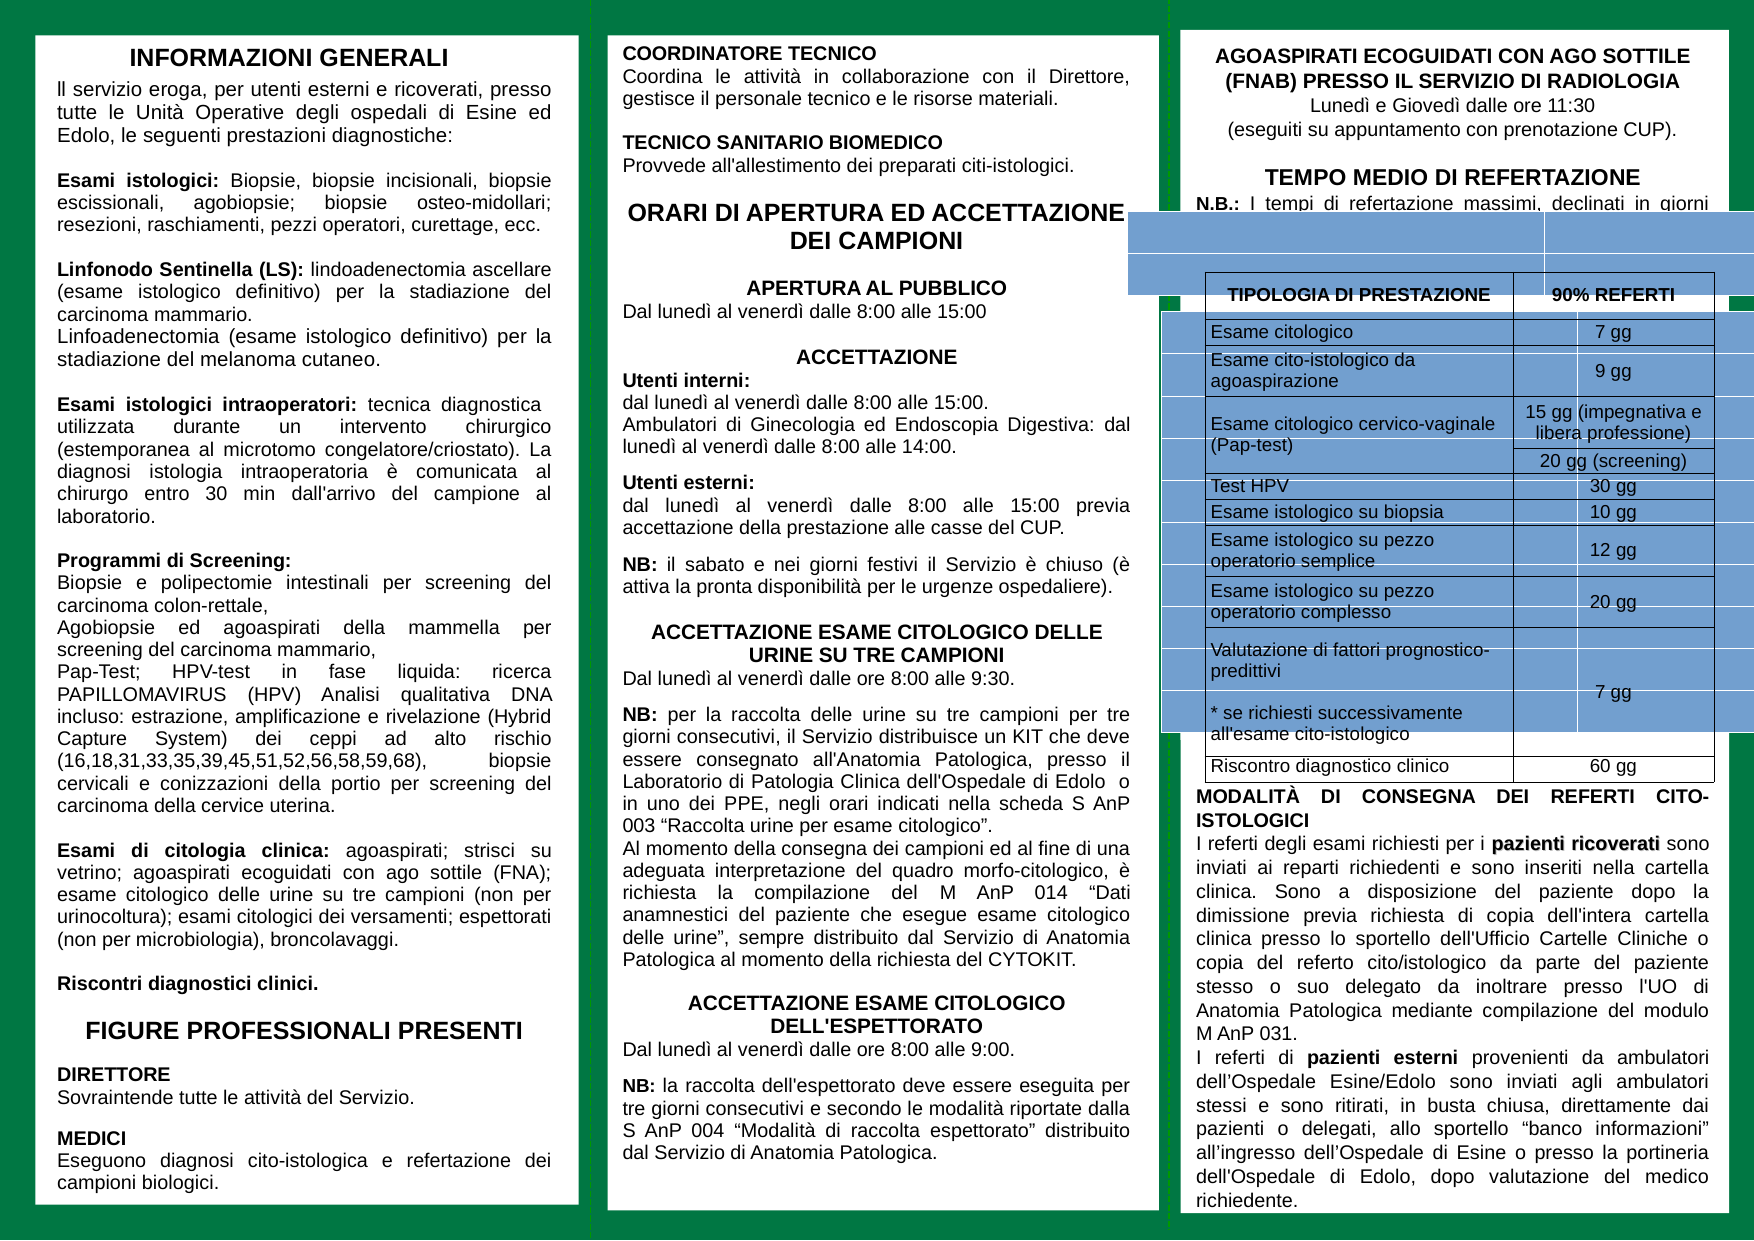

INFORMAZIONI GENERALI
COORDINATORE TECNICO
Coordina le attività in collaborazione con il Direttore, gestisce il personale tecnico e le risorse materiali.
TECNICO SANITARIO BIOMEDICO
Provvede all'allestimento dei preparati citi-istologici.
ORARI DI APERTURA ED ACCETTAZIONE DEI CAMPIONI
APERTURA AL PUBBLICO
Dal lunedì al venerdì dalle 8:00 alle 15:00
ACCETTAZIONE
Utenti interni:
dal lunedì al venerdì dalle 8:00 alle 15:00.
Ambulatori di Ginecologia ed Endoscopia Digestiva: dal lunedì al venerdì dalle 8:00 alle 14:00.
Utenti esterni:
dal lunedì al venerdì dalle 8:00 alle 15:00 previa accettazione della prestazione alle casse del CUP.
NB: il sabato e nei giorni festivi il Servizio è chiuso (è attiva la pronta disponibilità per le urgenze ospedaliere).
ACCETTAZIONE ESAME CITOLOGICO DELLE URINE SU TRE CAMPIONI
Dal lunedì al venerdì dalle ore 8:00 alle 9:30.
NB: per la raccolta delle urine su tre campioni per tre giorni consecutivi, il Servizio distribuisce un KIT che deve essere consegnato all'Anatomia Patologica, presso il Laboratorio di Patologia Clinica dell'Ospedale di Edolo o in uno dei PPE, negli orari indicati nella scheda S AnP 003 “Raccolta urine per esame citologico”.
Al momento della consegna dei campioni ed al fine di una adeguata interpretazione del quadro morfo-citologico, è richiesta la compilazione del M AnP 014 “Dati anamnestici del paziente che esegue esame citologico delle urine”, sempre distribuito dal Servizio di Anatomia Patologica al momento della richiesta del CYTOKIT.
ACCETTAZIONE ESAME CITOLOGICO DELL'ESPETTORATO
Dal lunedì al venerdì dalle ore 8:00 alle 9:00.
NB: la raccolta dell'espettorato deve essere eseguita per tre giorni consecutivi e secondo le modalità riportate dalla S AnP 004 “Modalità di raccolta espettorato” distribuito dal Servizio di Anatomia Patologica.
AGOASPIRATI ECOGUIDATI CON AGO SOTTILE (FNAB) PRESSO IL SERVIZIO DI RADIOLOGIA
Lunedì e Giovedì dalle ore 11:30
(eseguiti su appuntamento con prenotazione CUP).
TEMPO MEDIO DI REFERTAZIONE
N.B.: I tempi di refertazione massimi, declinati in giorni lavorativi, sono da riferire al 90% delle diagnosi e sono riportati nella Tabella sottostante.
MODALITÀ DI CONSEGNA DEI REFERTI CITO-ISTOLOGICI
I referti degli esami richiesti per i pazienti ricoverati sono inviati ai reparti richiedenti e sono inseriti nella cartella clinica. Sono a disposizione del paziente dopo la dimissione previa richiesta di copia dell'intera cartella clinica presso lo sportello dell'Ufficio Cartelle Cliniche o copia del referto cito/istologico da parte del paziente stesso o suo delegato da inoltrare presso l'UO di Anatomia Patologica mediante compilazione del modulo M AnP 031.
I referti di pazienti esterni provenienti da ambulatori dell’Ospedale Esine/Edolo sono inviati agli ambulatori stessi e sono ritirati, in busta chiusa, direttamente dai pazienti o delegati, allo sportello “banco informazioni” all’ingresso dell’Ospedale di Esine o presso la portineria dell'Ospedale di Edolo, dopo valutazione del medico richiedente.
ll servizio eroga, per utenti esterni e ricoverati, presso tutte le Unità Operative degli ospedali di Esine ed Edolo, le seguenti prestazioni diagnostiche:
Esami istologici: Biopsie, biopsie incisionali, biopsie escissionali, agobiopsie; biopsie osteo-midollari; resezioni, raschiamenti, pezzi operatori, curettage, ecc.
Linfonodo Sentinella (LS): lindoadenectomia ascellare (esame istologico definitivo) per la stadiazione del carcinoma mammario.
Linfoadenectomia (esame istologico definitivo) per la stadiazione del melanoma cutaneo.
Esami istologici intraoperatori: tecnica diagnostica utilizzata durante un intervento chirurgico (estemporanea al microtomo congelatore/criostato). La diagnosi istologia intraoperatoria è comunicata al chirurgo entro 30 min dall'arrivo del campione al laboratorio.
Programmi di Screening:
Biopsie e polipectomie intestinali per screening del carcinoma colon-rettale,
Agobiopsie ed agoaspirati della mammella per screening del carcinoma mammario,
Pap-Test; HPV-test in fase liquida: ricerca PAPILLOMAVIRUS (HPV) Analisi qualitativa DNA incluso: estrazione, amplificazione e rivelazione (Hybrid Capture System) dei ceppi ad alto rischio (16,18,31,33,35,39,45,51,52,56,58,59,68), biopsie cervicali e conizzazioni della portio per screening del carcinoma della cervice uterina.
Esami di citologia clinica: agoaspirati; strisci su vetrino; agoaspirati ecoguidati con ago sottile (FNA); esame citologico delle urine su tre campioni (non per urinocoltura); esami citologici dei versamenti; espettorati (non per microbiologia), broncolavaggi.
Riscontri diagnostici clinici.
FIGURE PROFESSIONALI PRESENTI
DIRETTORE
Sovraintende tutte le attività del Servizio.
MEDICI
Eseguono diagnosi cito-istologica e refertazione dei campioni biologici.
| | |
| --- | --- |
| | |
| TIPOLOGIA DI PRESTAZIONE | 90% REFERTI |
| --- | --- |
| Esame citologico | 7 gg |
| Esame cito-istologico da agoaspirazione | 9 gg |
| Esame citologico cervico-vaginale (Pap-test) | 15 gg (impegnativa e libera professione) |
| | 20 gg (screening) |
| Test HPV | 30 gg |
| Esame istologico su biopsia | 10 gg |
| Esame istologico su pezzo operatorio semplice | 12 gg |
| Esame istologico su pezzo operatorio complesso | 20 gg |
| Valutazione di fattori prognostico- predittivi \* se richiesti successivamente all'esame cito-istologico | 7 gg |
| Riscontro diagnostico clinico | 60 gg |
| | |
| --- | --- |
| | |
| | |
| | |
| | |
| | |
| | |
| | |
| | |
| | |
| | | |
| --- | --- | --- |
| | | |
| | | |
| | | |
| | | |
| | | |
| | | |
| | | |
| | | |
| | | |
| | | |
| | | |